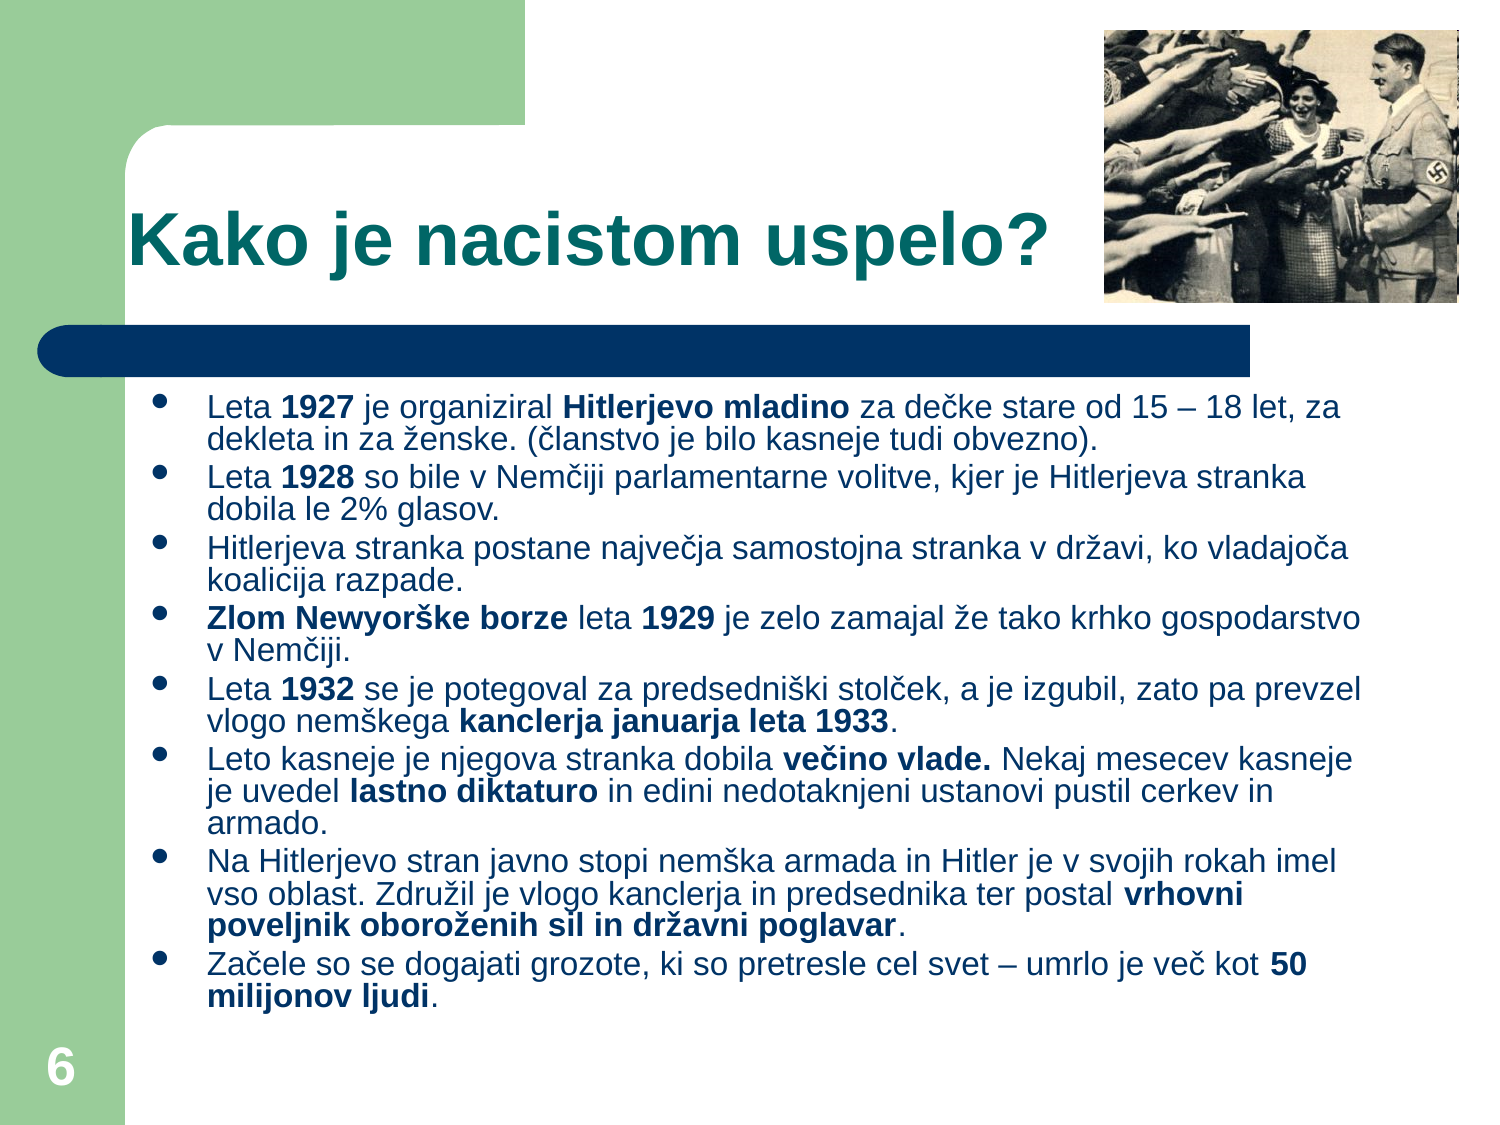

# Kako je nacistom uspelo?
Leta 1927 je organiziral Hitlerjevo mladino za dečke stare od 15 – 18 let, za dekleta in za ženske. (članstvo je bilo kasneje tudi obvezno).
Leta 1928 so bile v Nemčiji parlamentarne volitve, kjer je Hitlerjeva stranka dobila le 2% glasov.
Hitlerjeva stranka postane največja samostojna stranka v državi, ko vladajoča koalicija razpade.
Zlom Newyorške borze leta 1929 je zelo zamajal že tako krhko gospodarstvo v Nemčiji.
Leta 1932 se je potegoval za predsedniški stolček, a je izgubil, zato pa prevzel vlogo nemškega kanclerja januarja leta 1933.
Leto kasneje je njegova stranka dobila večino vlade. Nekaj mesecev kasneje je uvedel lastno diktaturo in edini nedotaknjeni ustanovi pustil cerkev in armado.
Na Hitlerjevo stran javno stopi nemška armada in Hitler je v svojih rokah imel vso oblast. Združil je vlogo kanclerja in predsednika ter postal vrhovni poveljnik oboroženih sil in državni poglavar.
Začele so se dogajati grozote, ki so pretresle cel svet – umrlo je več kot 50 milijonov ljudi.